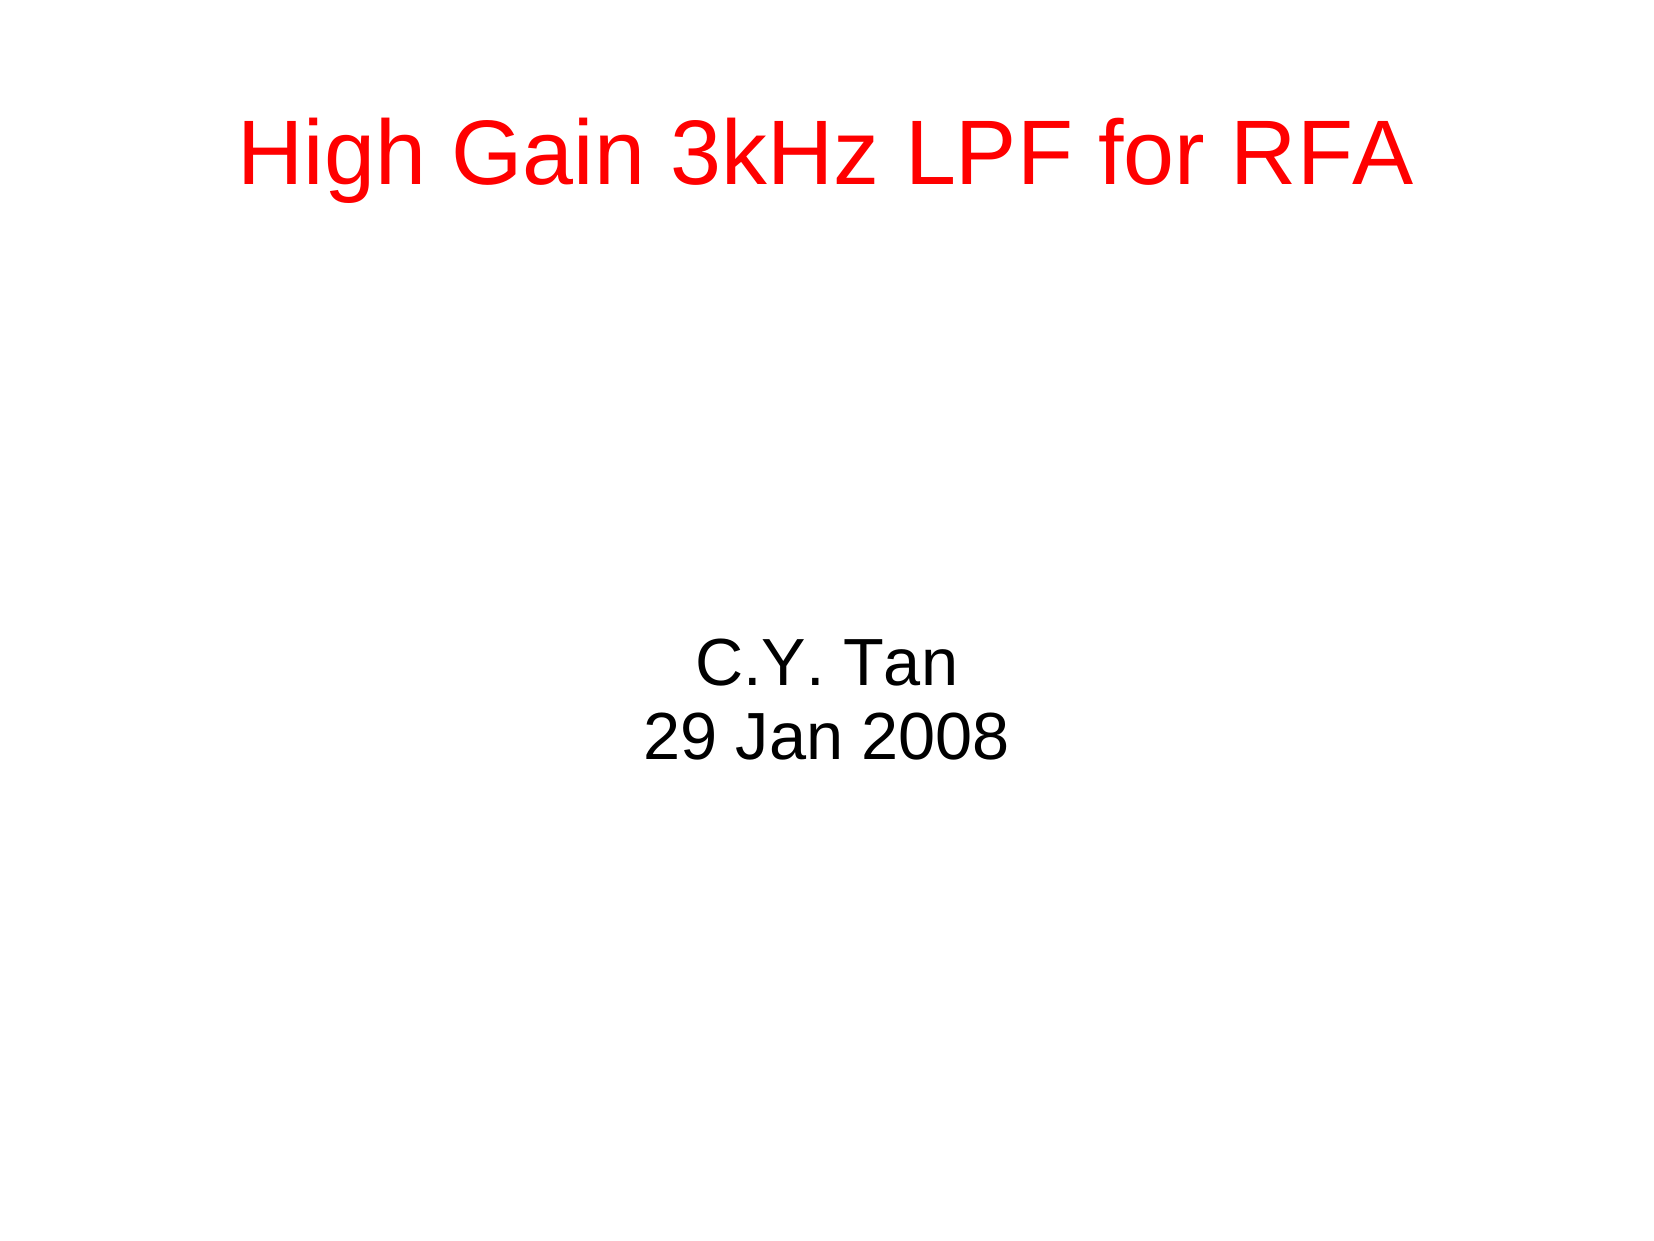

# High Gain 3kHz LPF for RFA
C.Y. Tan
29 Jan 2008